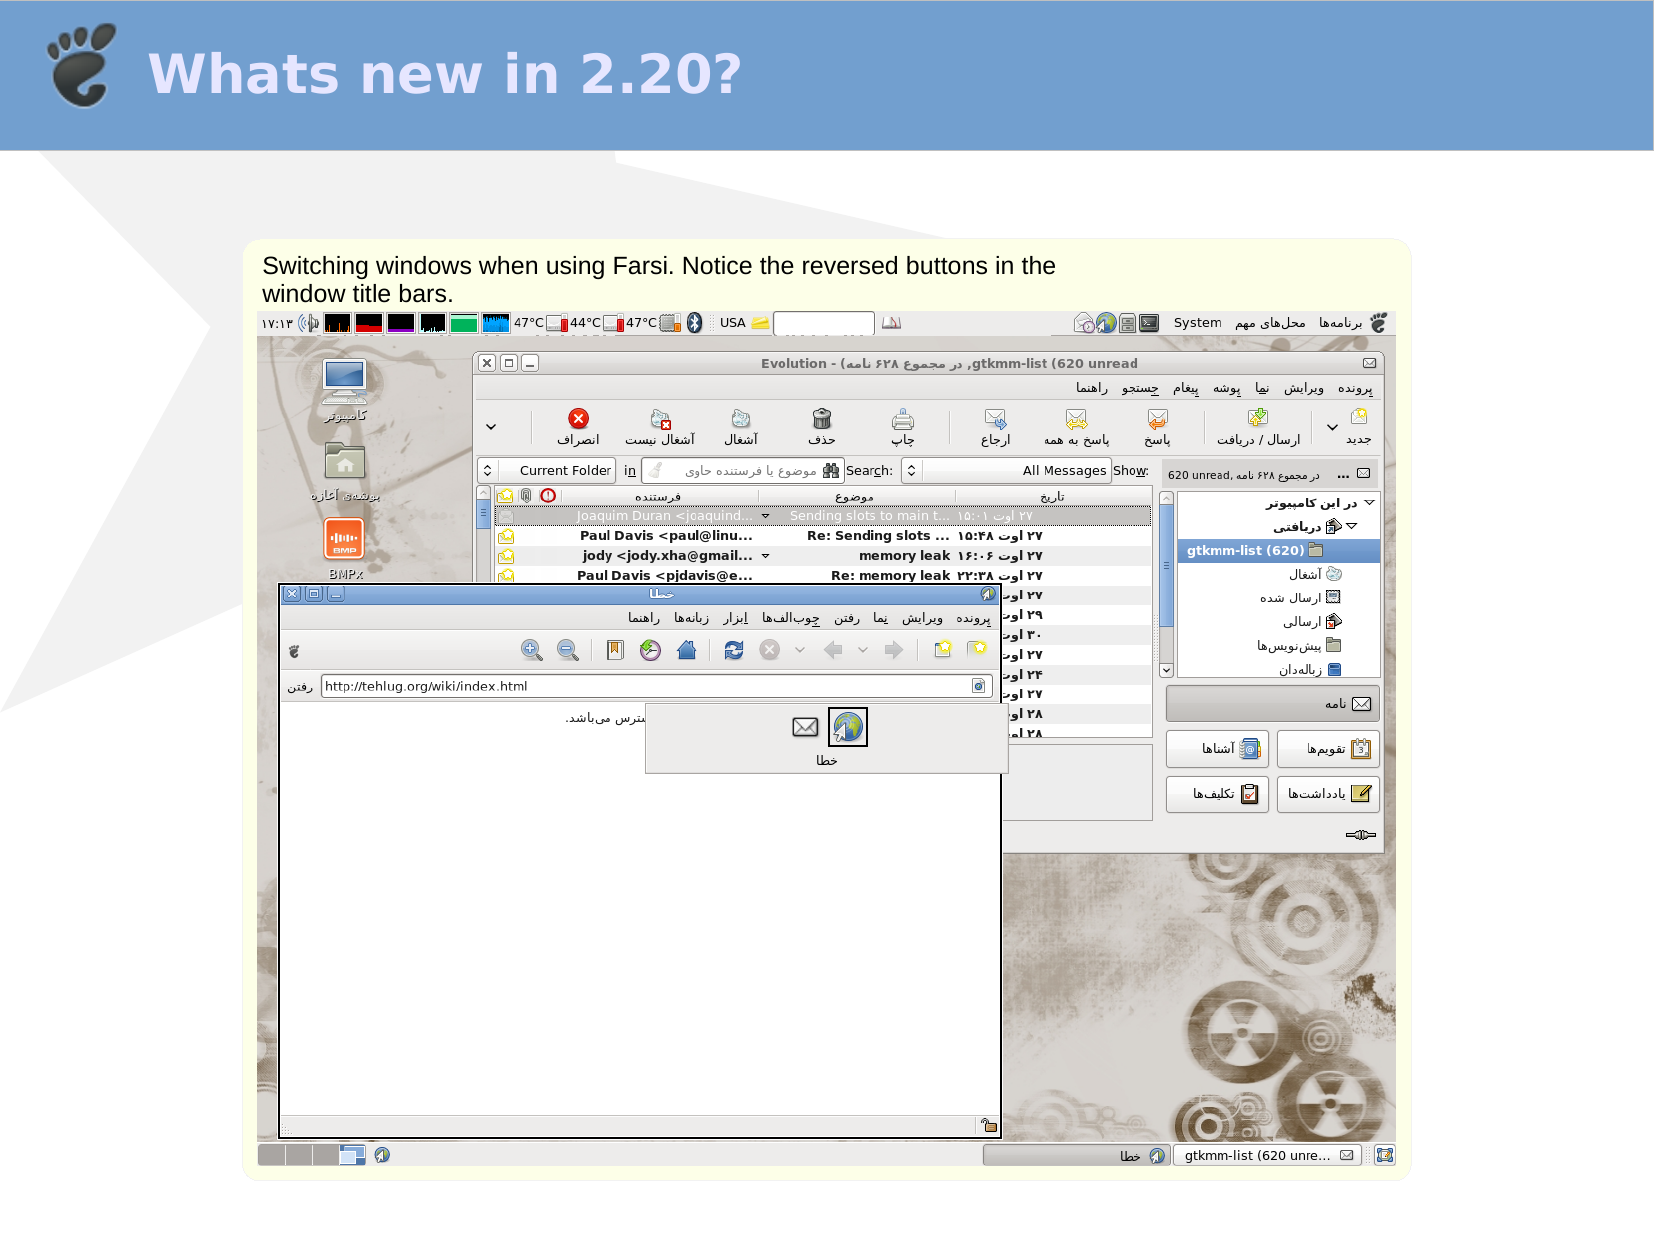

Whats new in 2.20?
#
Switching windows when using Farsi. Notice the reversed buttons in the
window title bars.